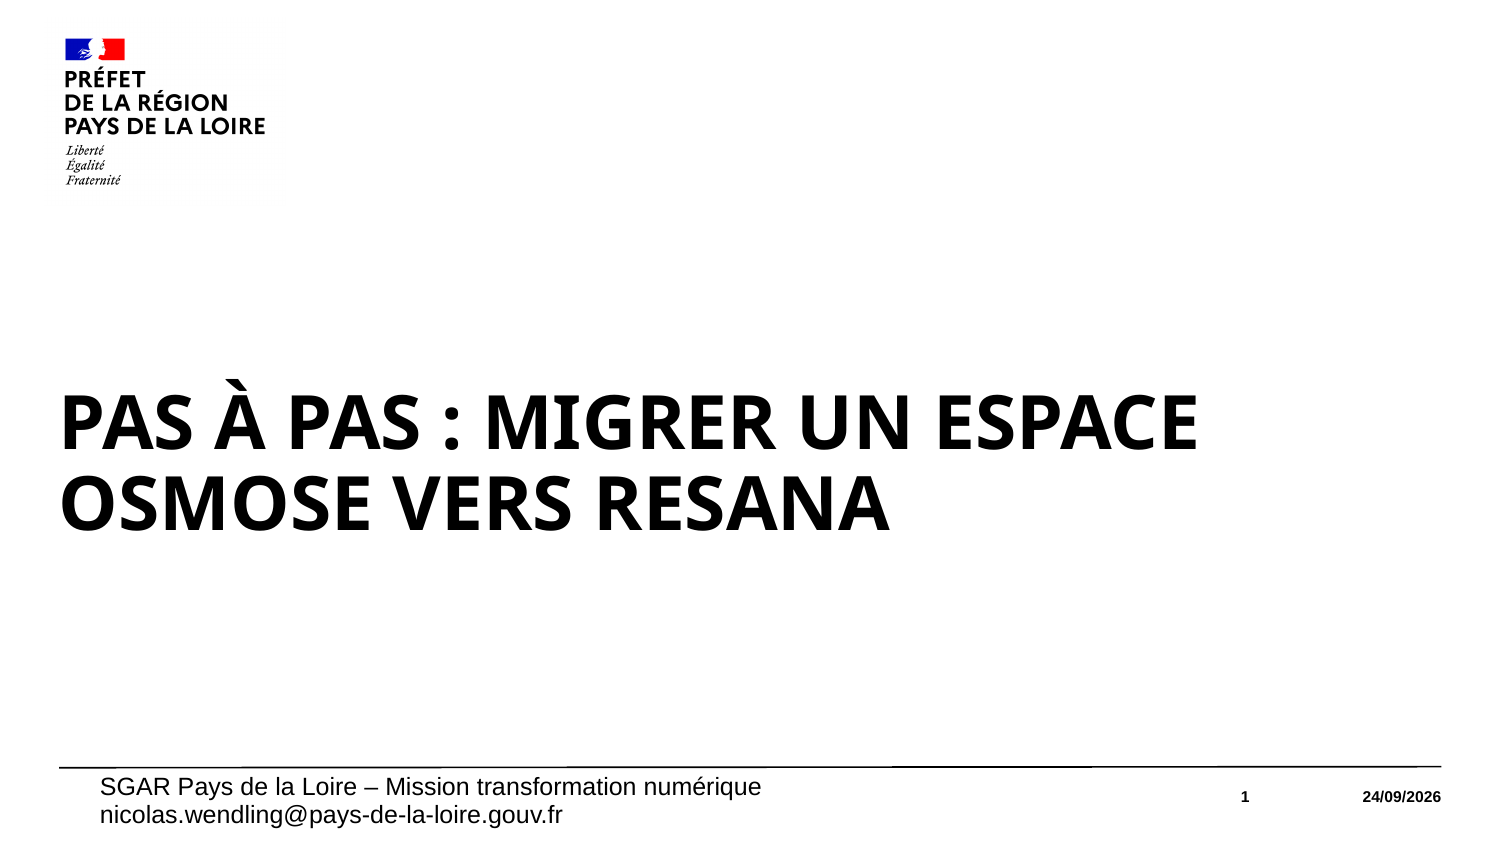

# Pas à pas : migrer un espace Osmose vers resana
SGAR Pays de la Loire – Mission transformation numérique
nicolas.wendling@pays-de-la-loire.gouv.fr